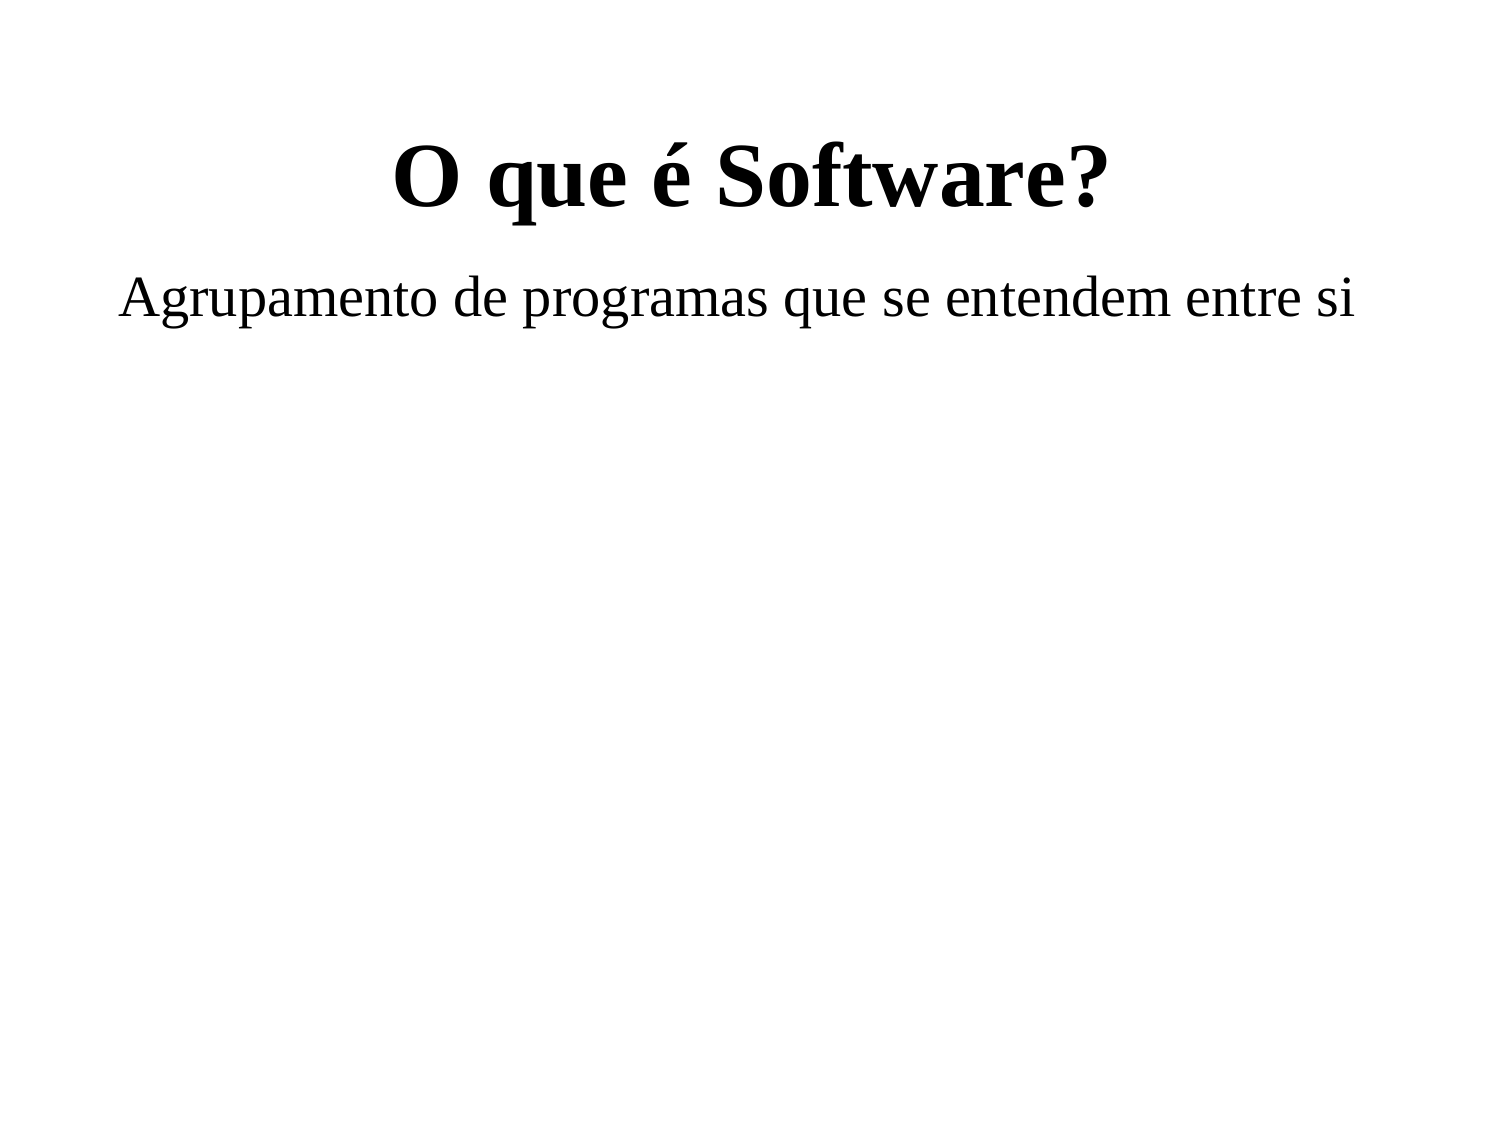

# O que é Software?
Agrupamento de programas que se entendem entre si